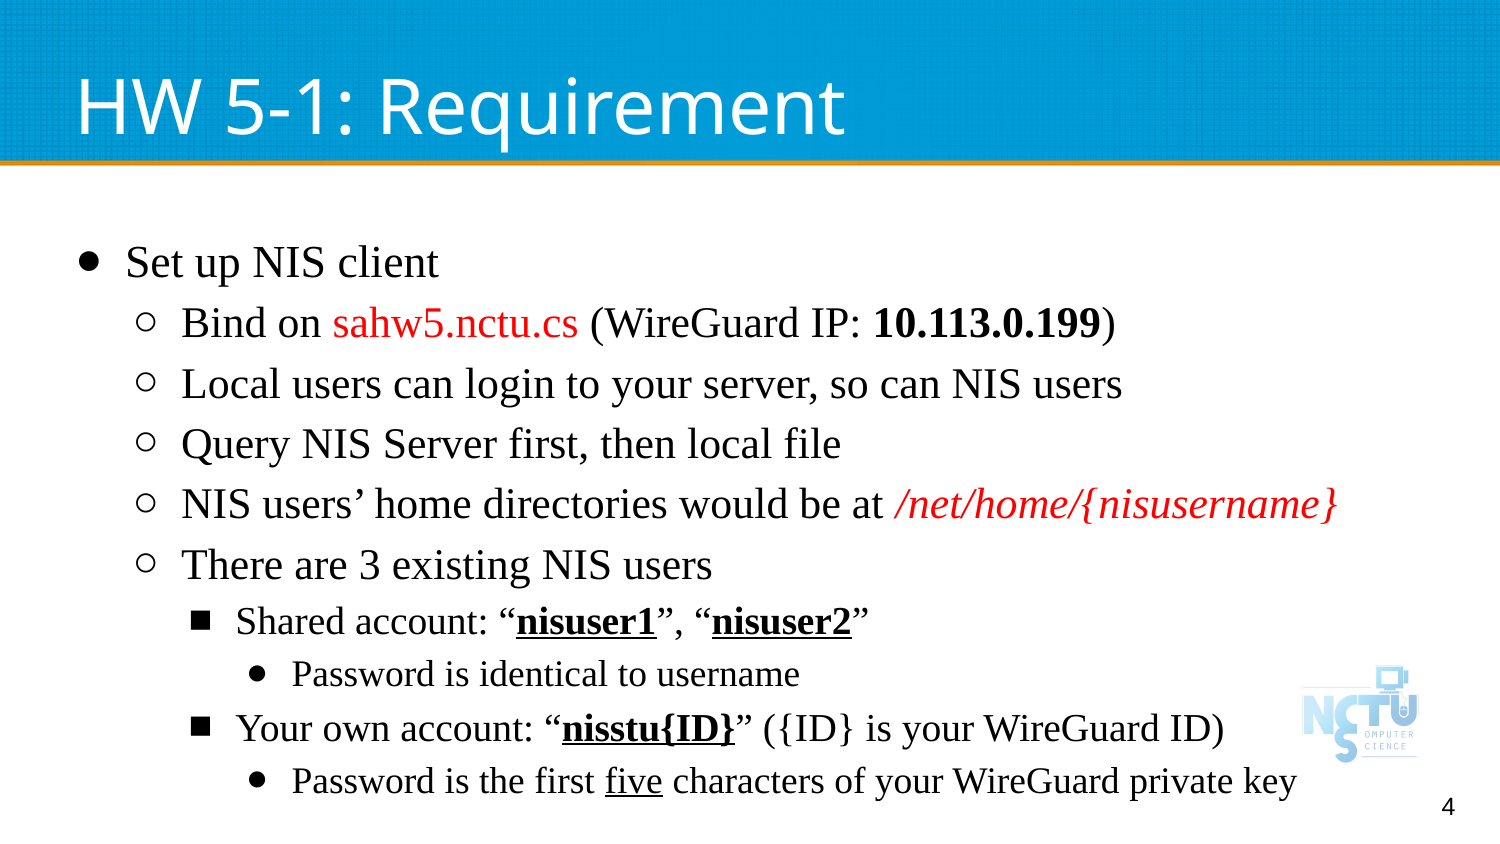

# HW 5-1: Requirement
Set up NIS client
Bind on sahw5.nctu.cs (WireGuard IP: 10.113.0.199)
Local users can login to your server, so can NIS users
Query NIS Server first, then local file
NIS users’ home directories would be at /net/home/{nisusername}
There are 3 existing NIS users
Shared account: “nisuser1”, “nisuser2”
Password is identical to username
Your own account: “nisstu{ID}” ({ID} is your WireGuard ID)
Password is the first five characters of your WireGuard private key